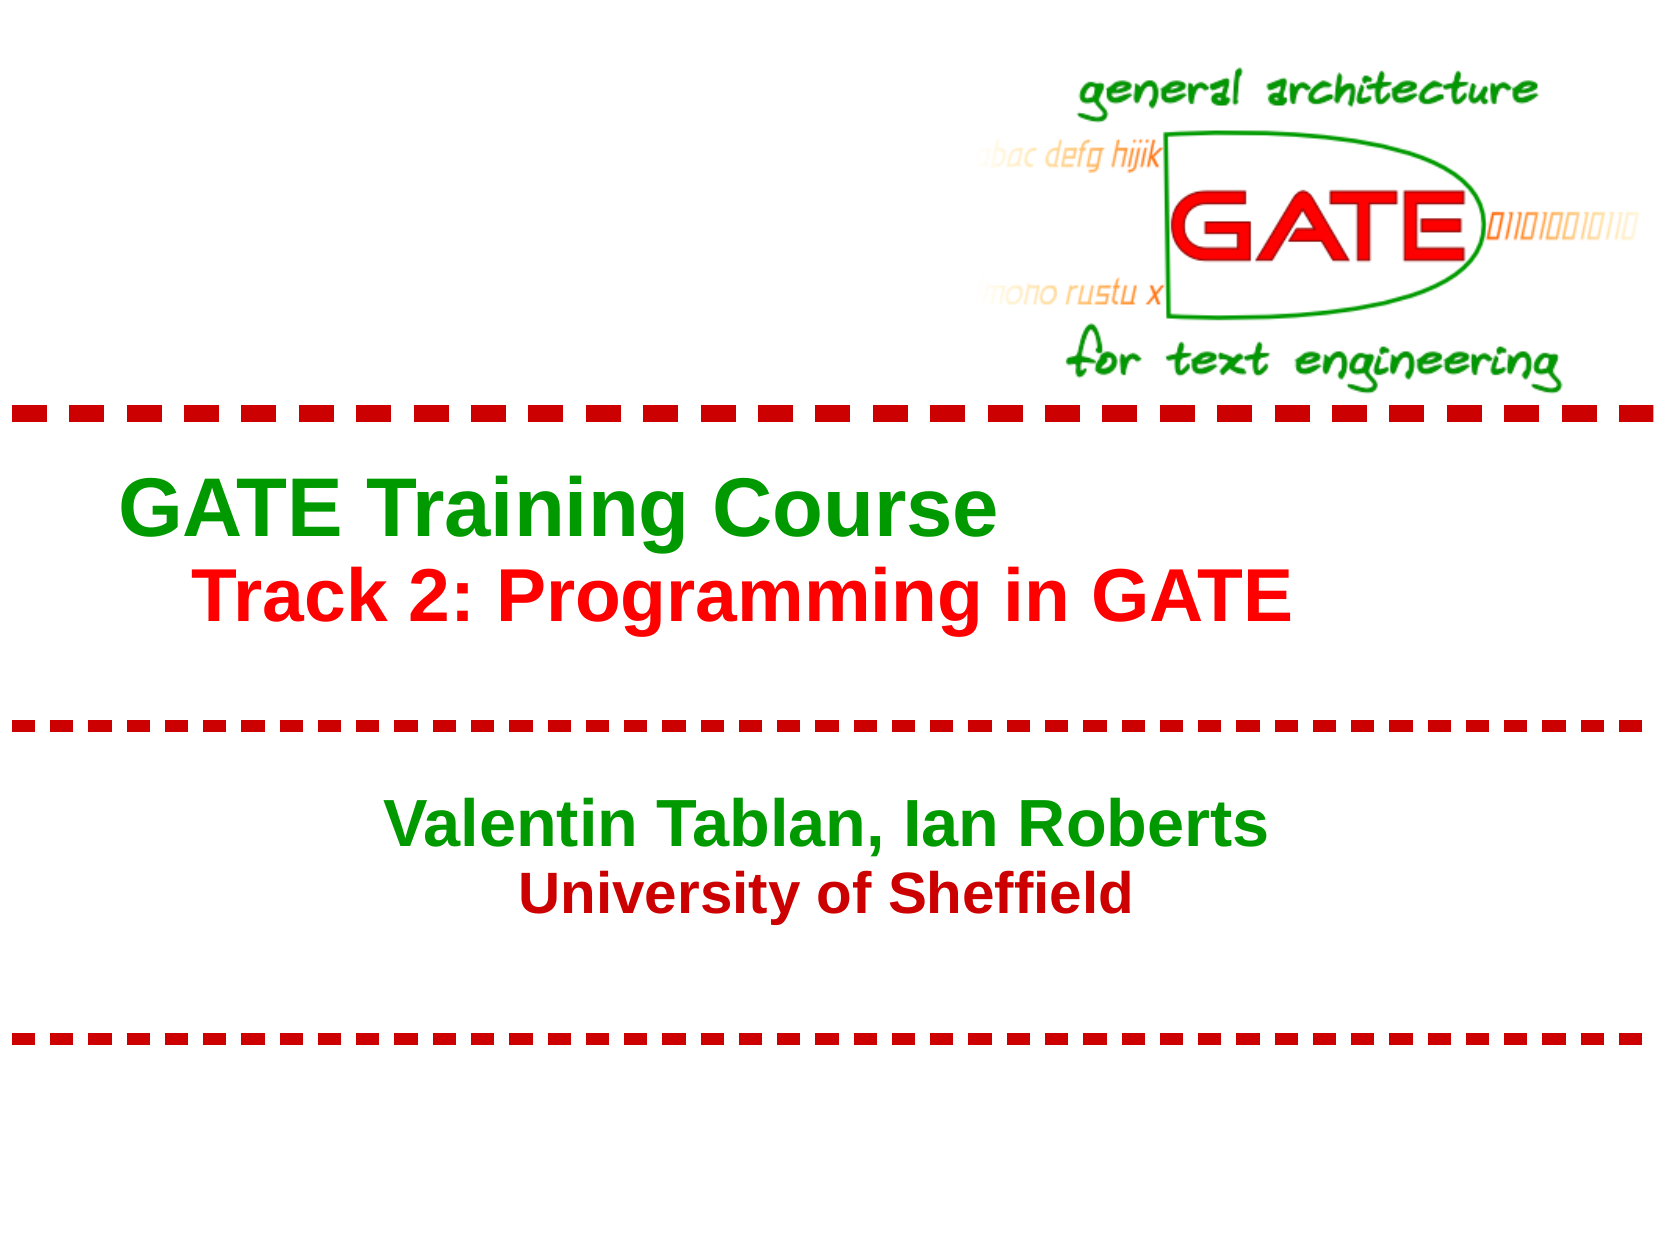

# GATE Training Course Track 2: Programming in GATE
Valentin Tablan, Ian Roberts
University of Sheffield